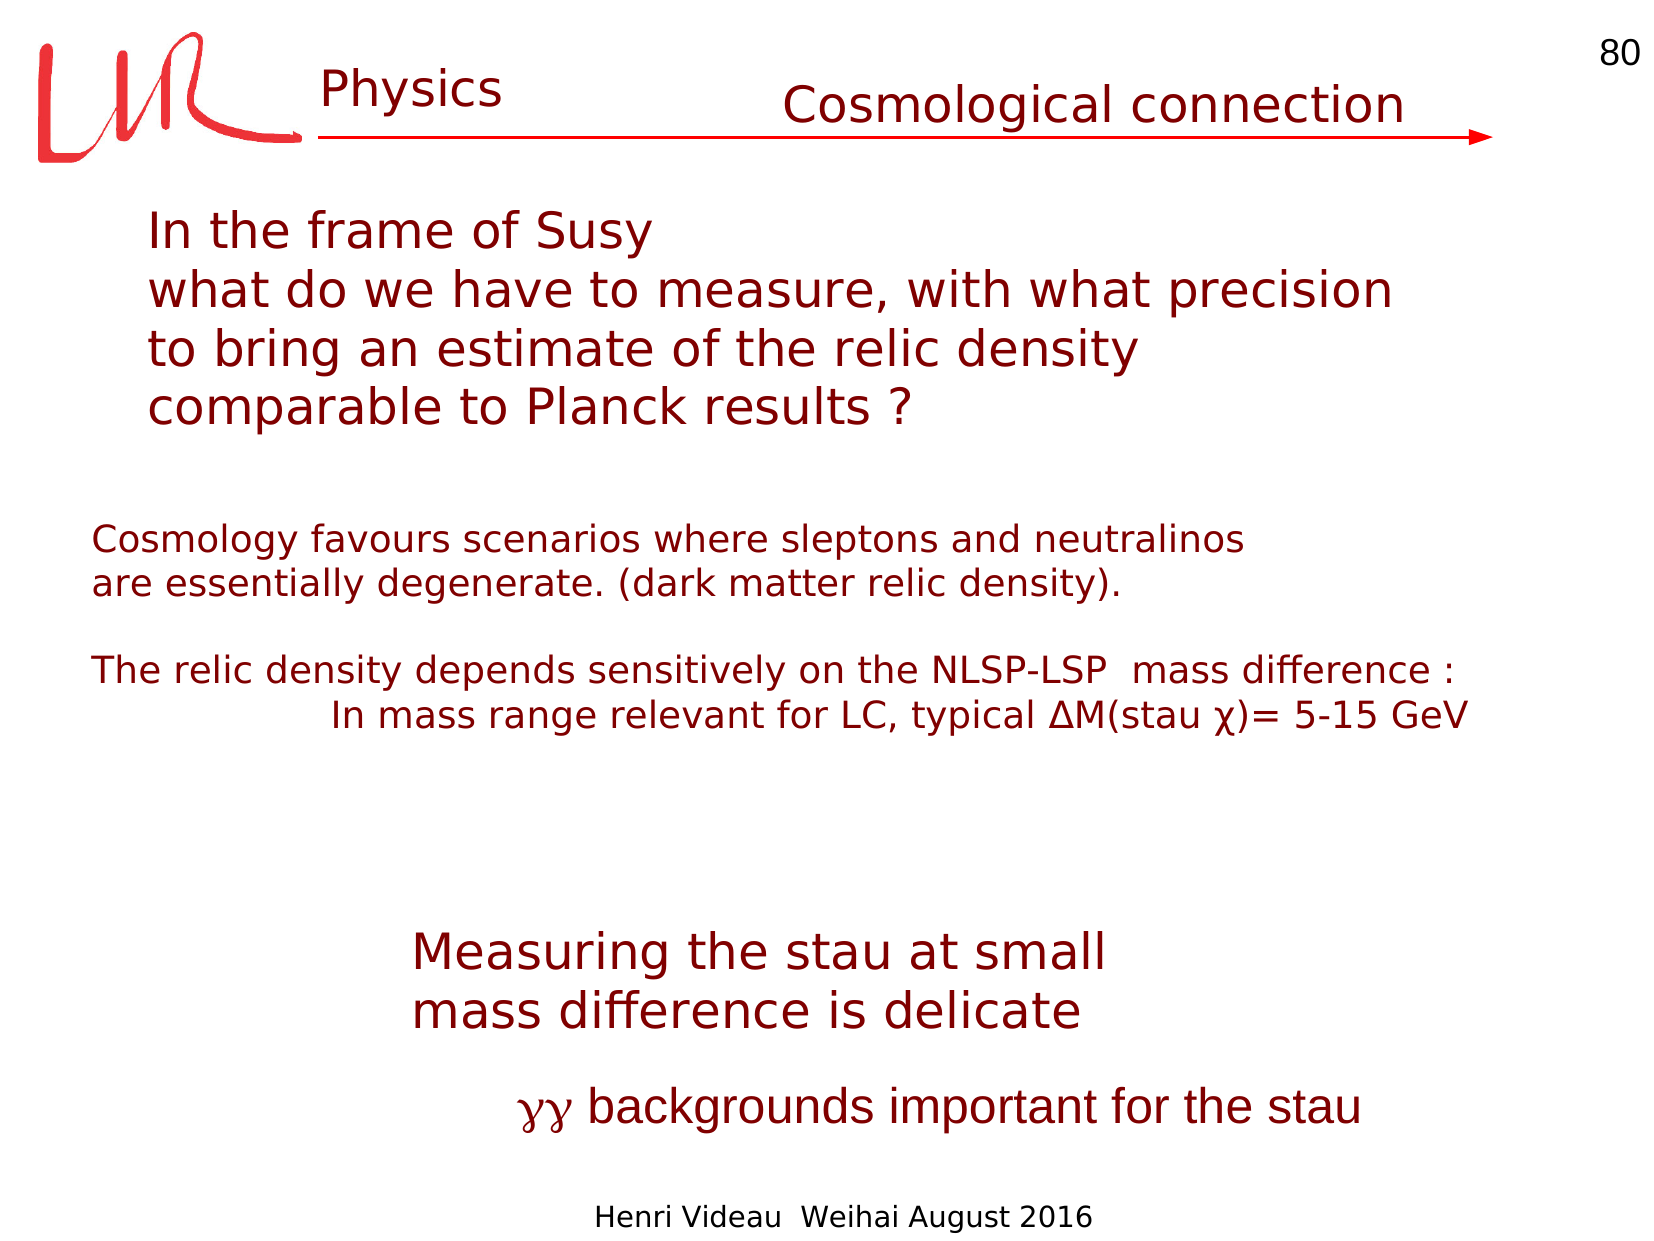

Cosmological connection
In the frame of Susy
what do we have to measure, with what precision
to bring an estimate of the relic density
comparable to Planck results ?
Cosmology favours scenarios where sleptons and neutralinos
are essentially degenerate. (dark matter relic density).
The relic density depends sensitively on the NLSP-LSP mass difference :
 In mass range relevant for LC, typical ΔM(stau χ)= 5-15 GeV
Measuring the stau at small mass difference is delicate
 backgrounds important for the stau